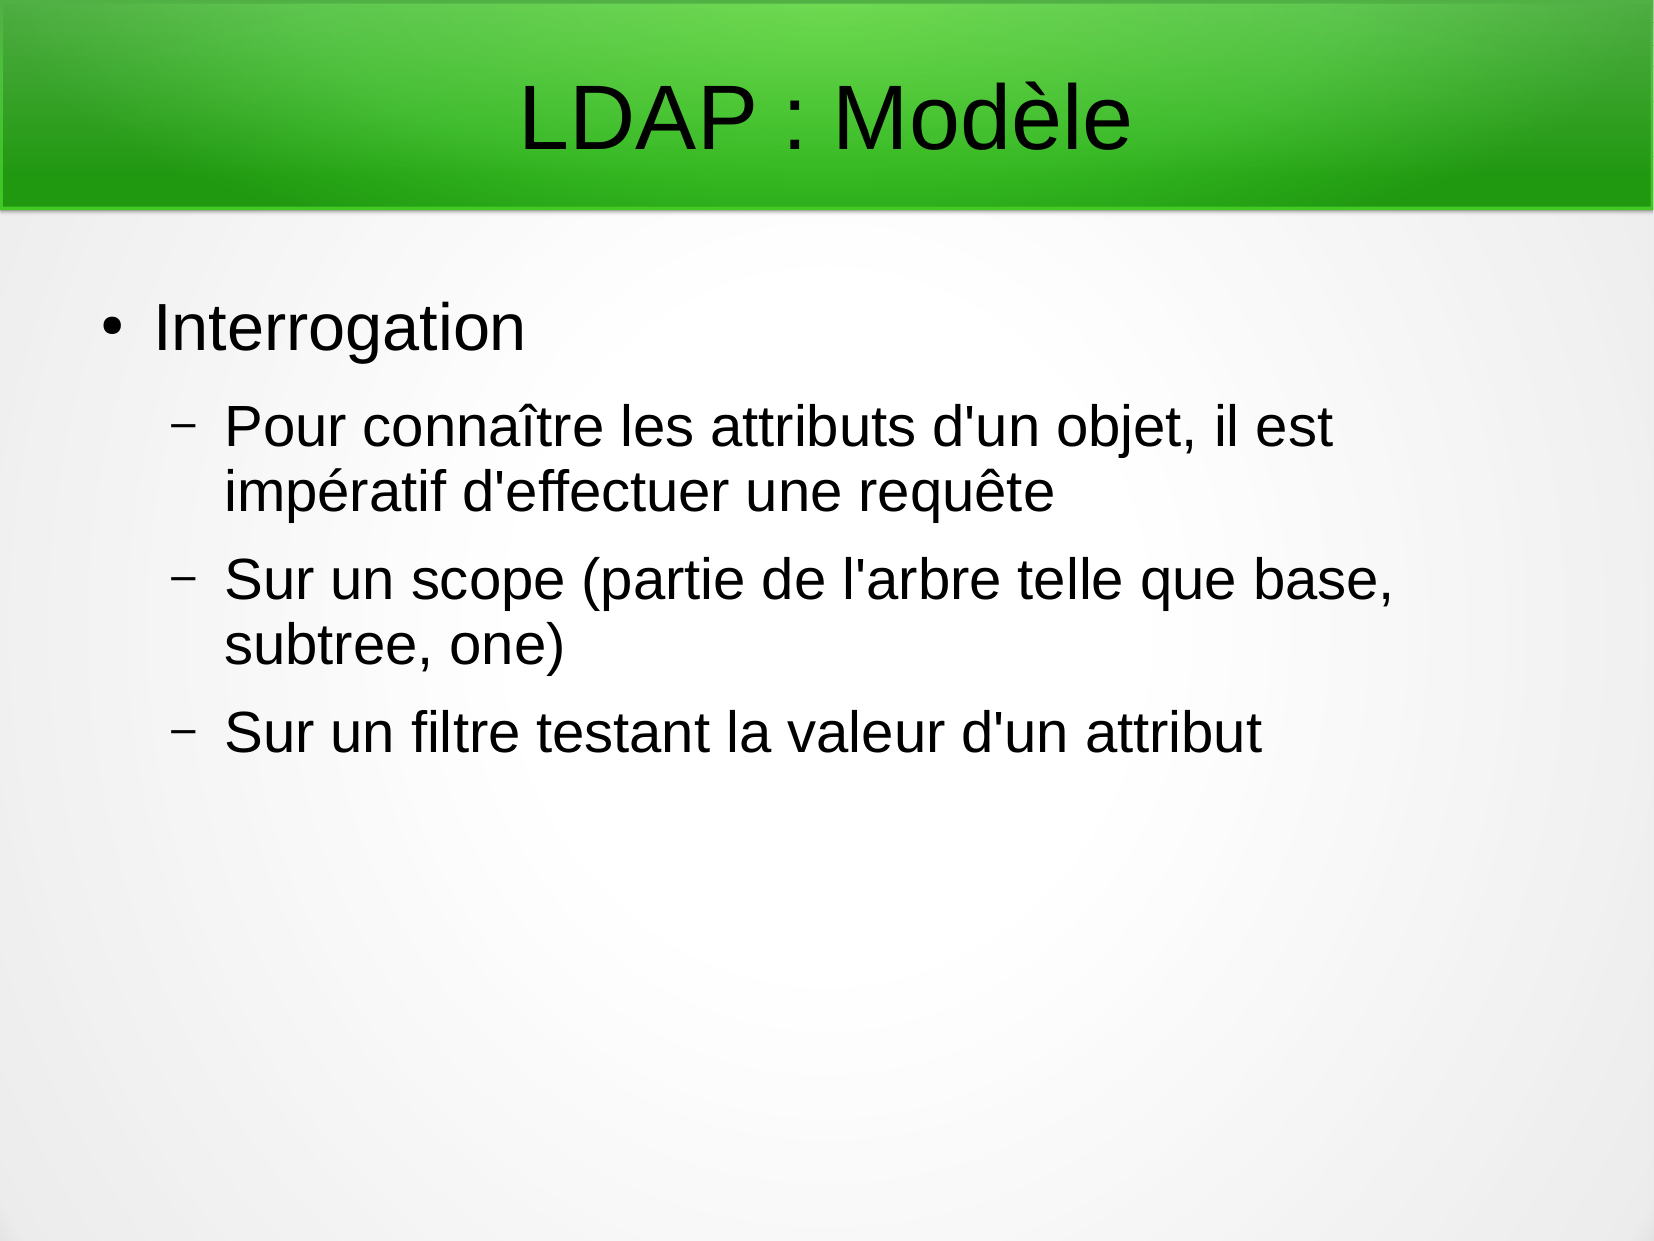

# LDAP : Modèle
Interrogation
Pour connaître les attributs d'un objet, il est impératif d'effectuer une requête
Sur un scope (partie de l'arbre telle que base, subtree, one)
Sur un filtre testant la valeur d'un attribut